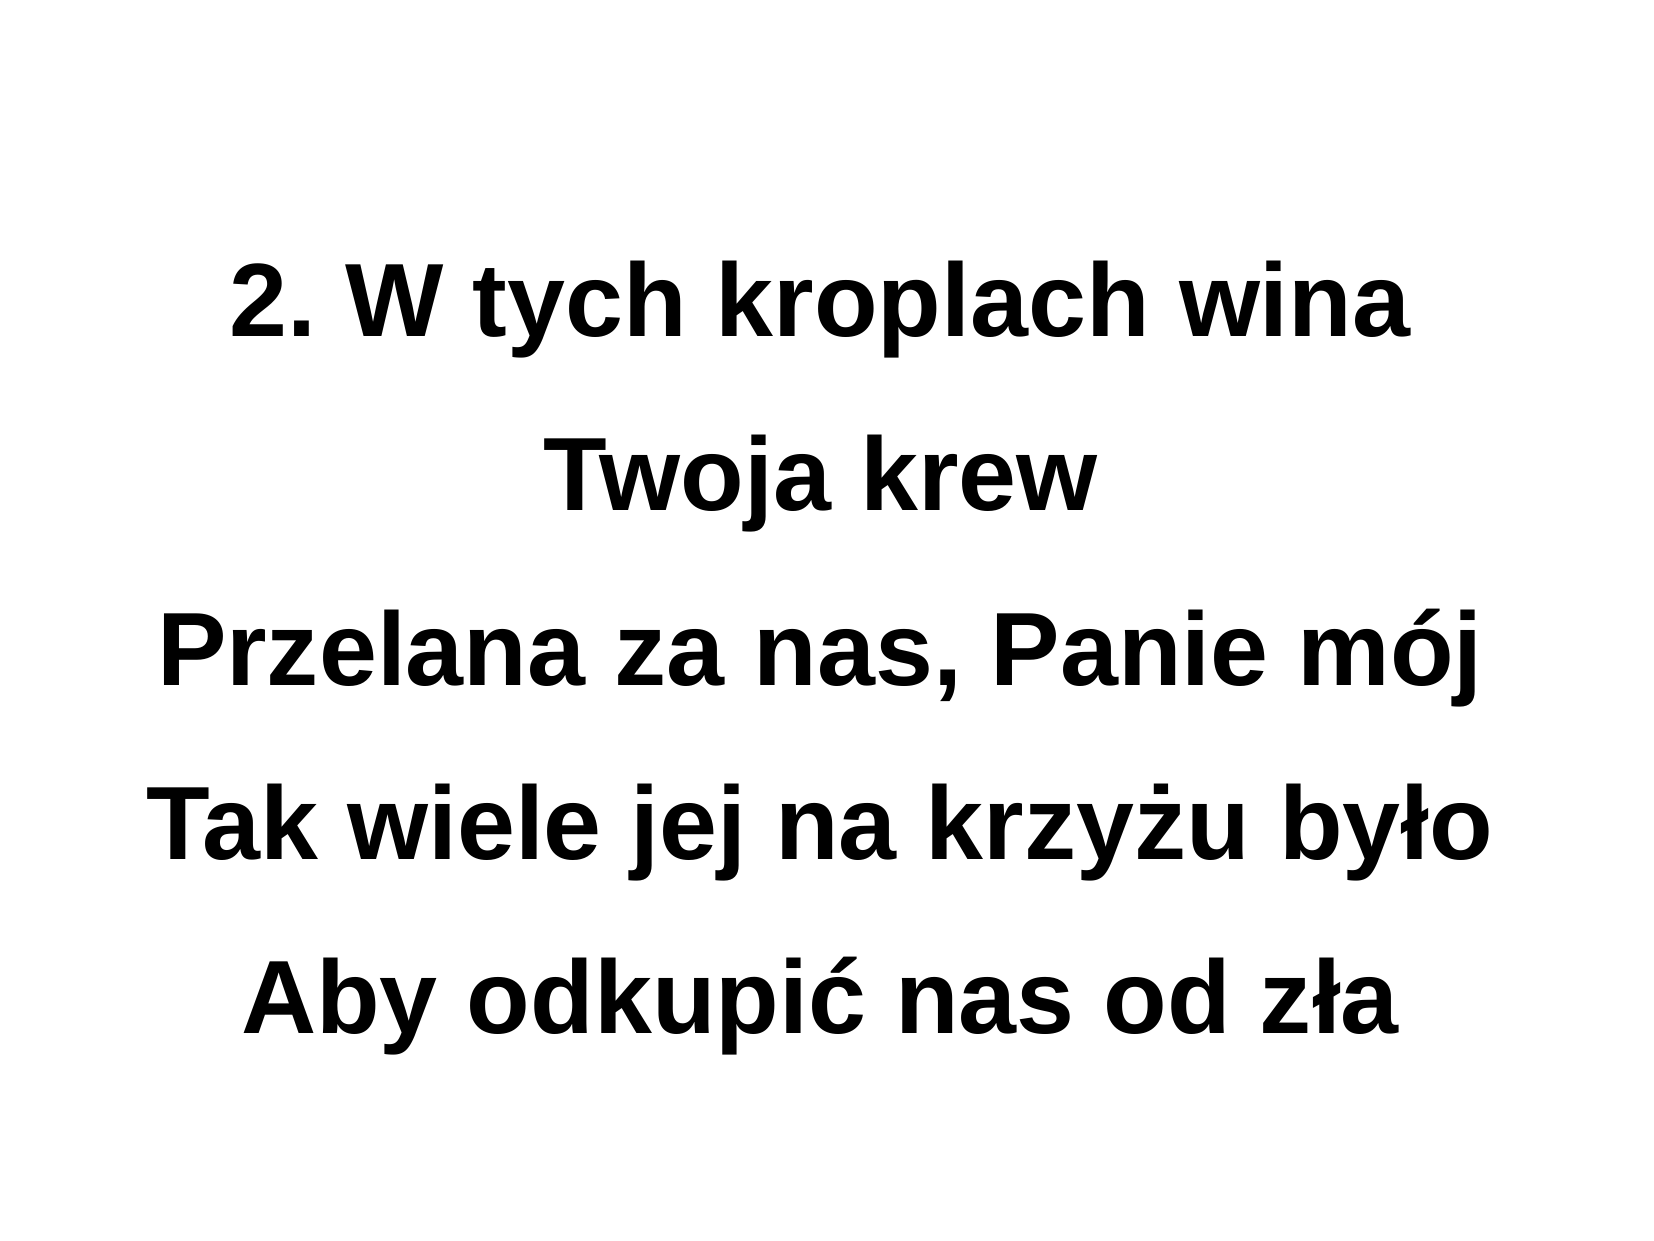

# 2. W tych kroplach wina
Twoja krew
Przelana za nas, Panie mój
Tak wiele jej na krzyżu było
Aby odkupić nas od zła